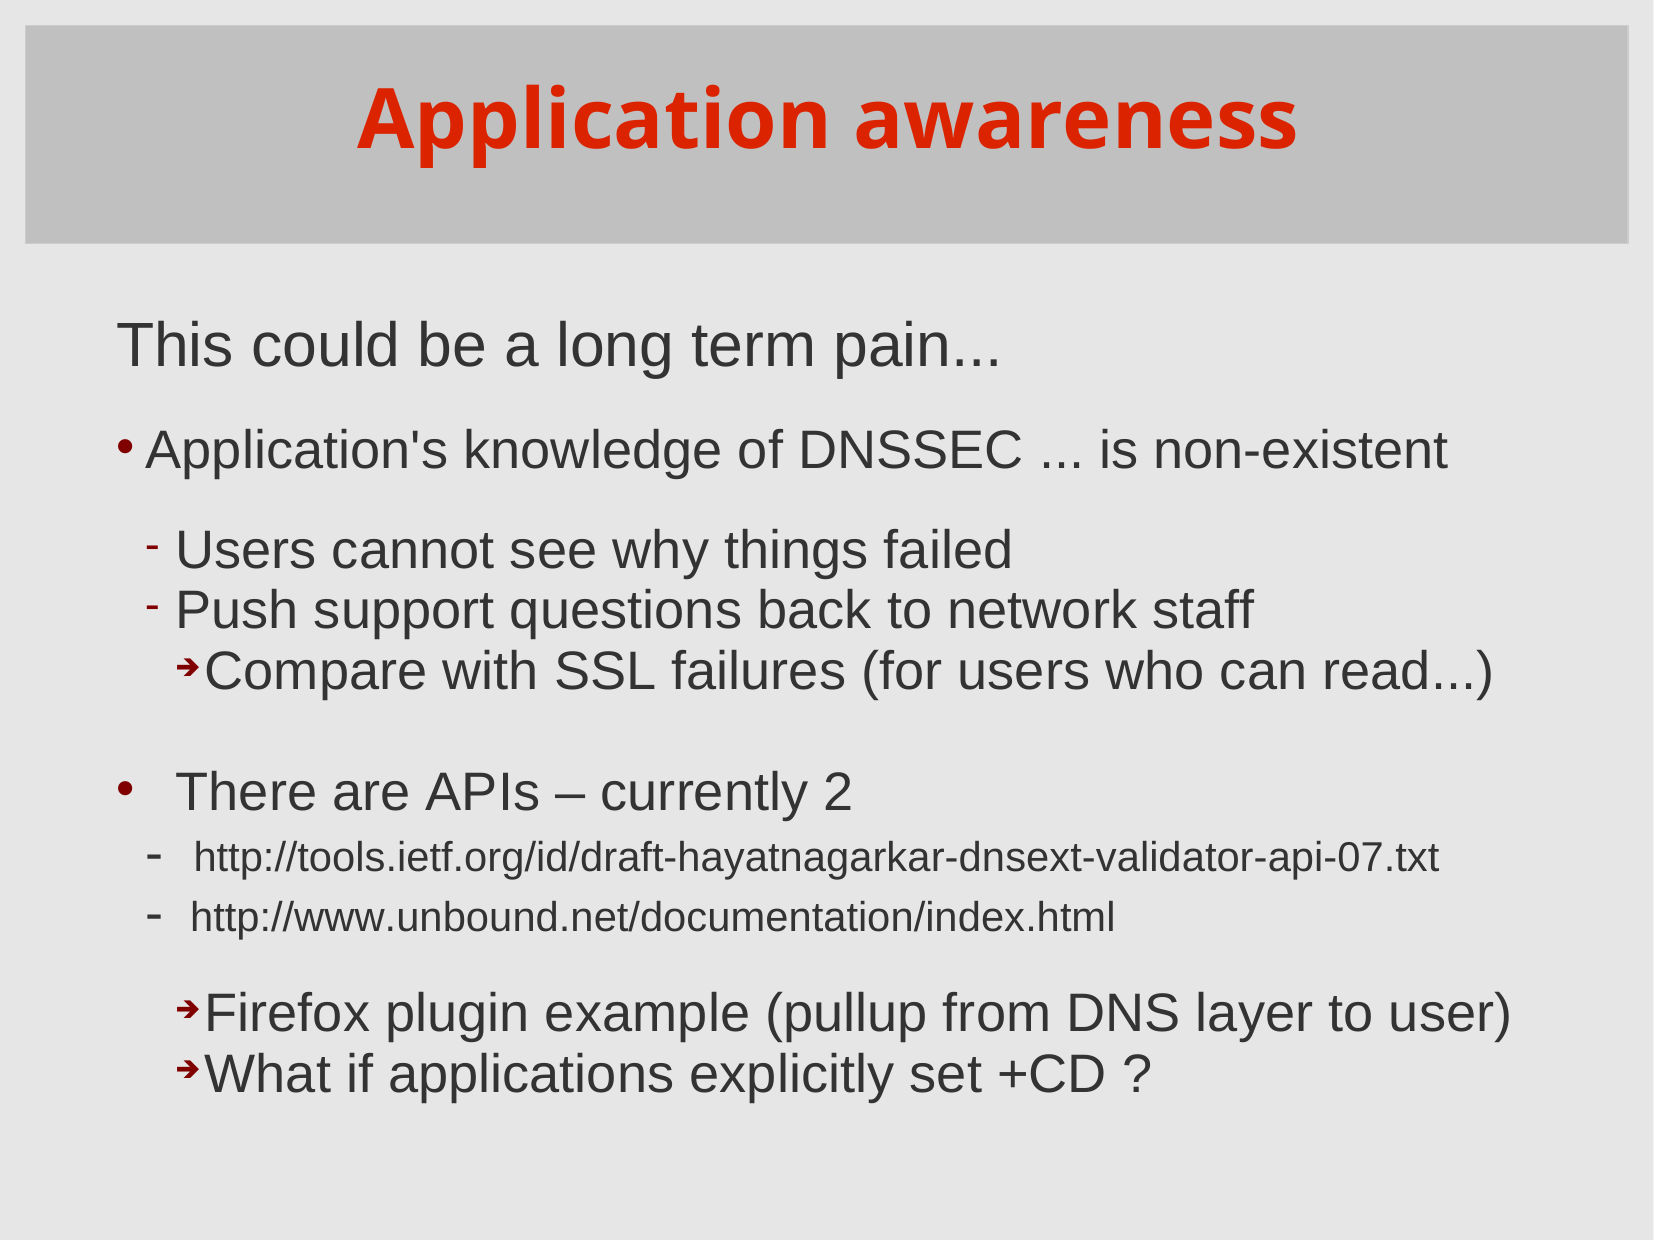

# Application awareness
This could be a long term pain...
Application's knowledge of DNSSEC ... is non-existent
Users cannot see why things failed
Push support questions back to network staff
Compare with SSL failures (for users who can read...)
 There are APIs – currently 2
- http://tools.ietf.org/id/draft-hayatnagarkar-dnsext-validator-api-07.txt
- http://www.unbound.net/documentation/index.html
Firefox plugin example (pullup from DNS layer to user)
What if applications explicitly set +CD ?